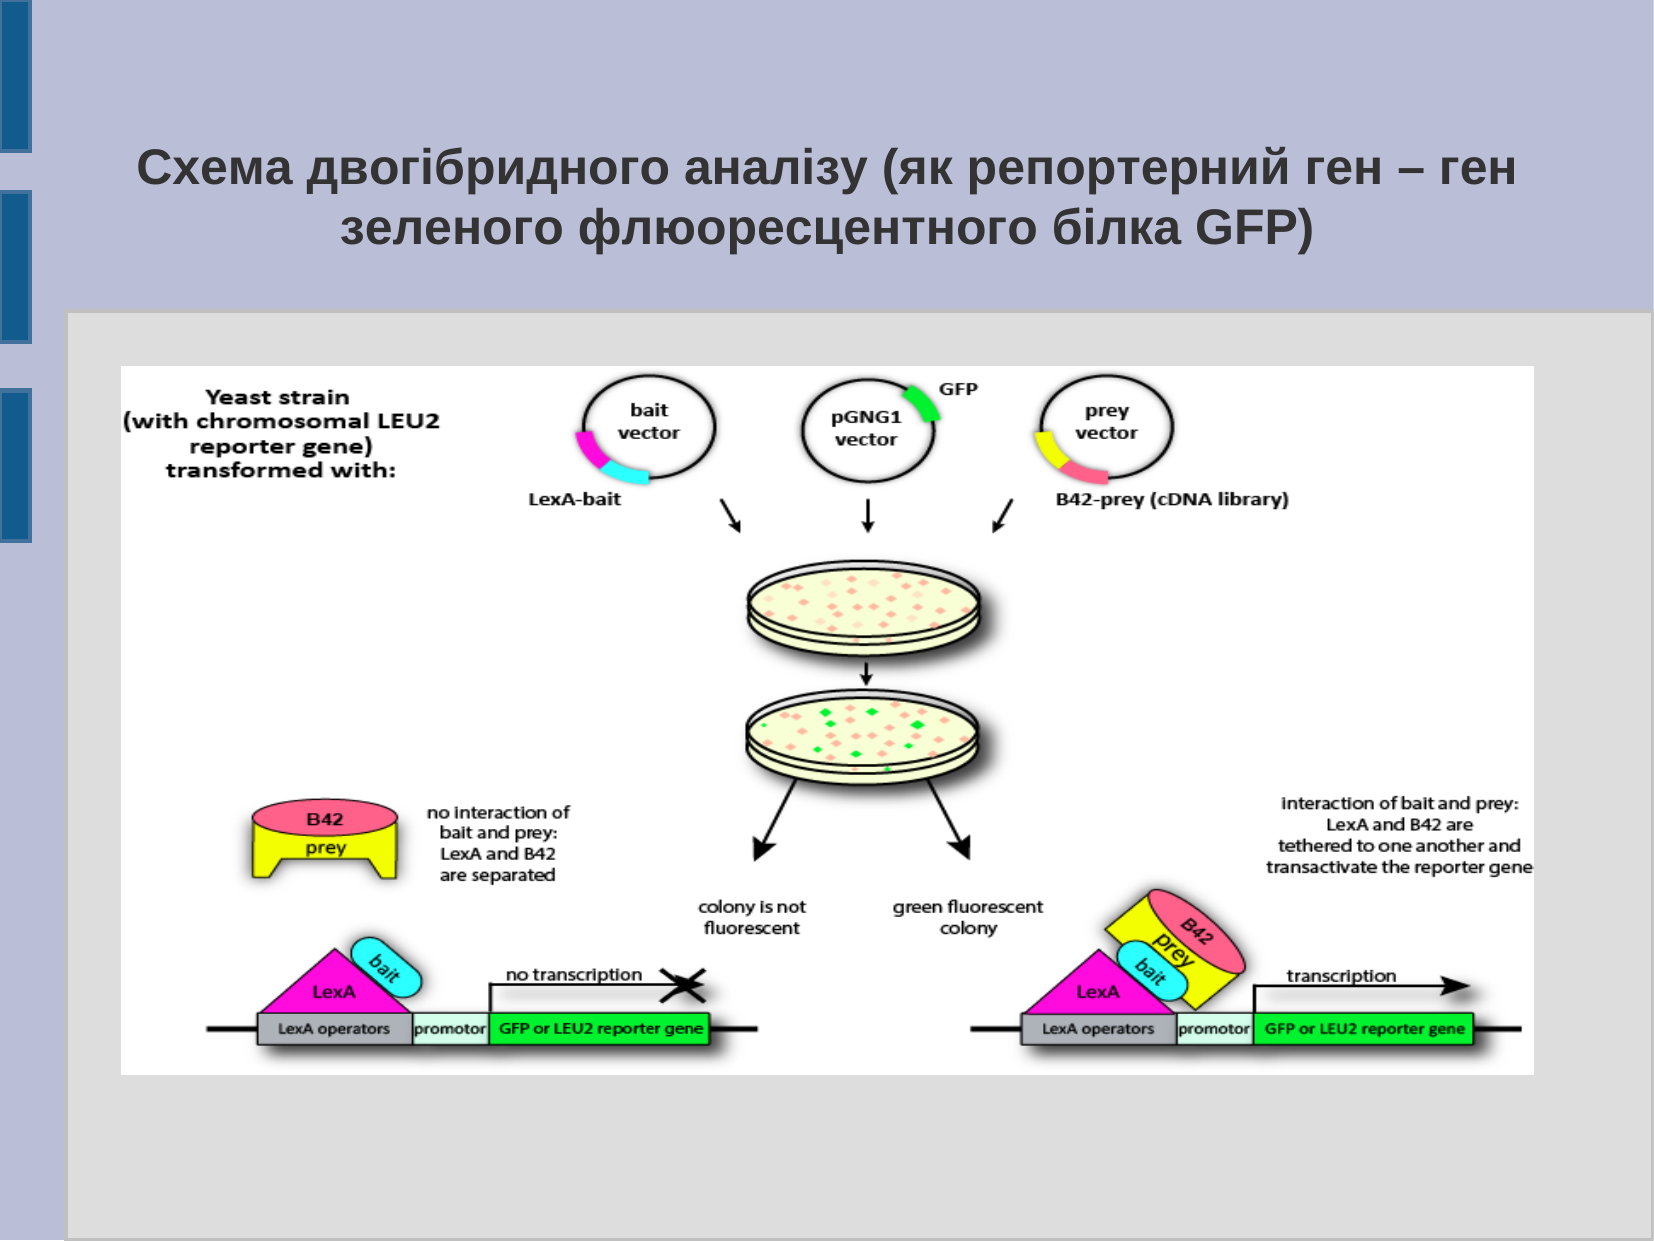

# Схема двогібридного аналізу (як репортерний ген – ген зеленого флюоресцентного білка GFP)